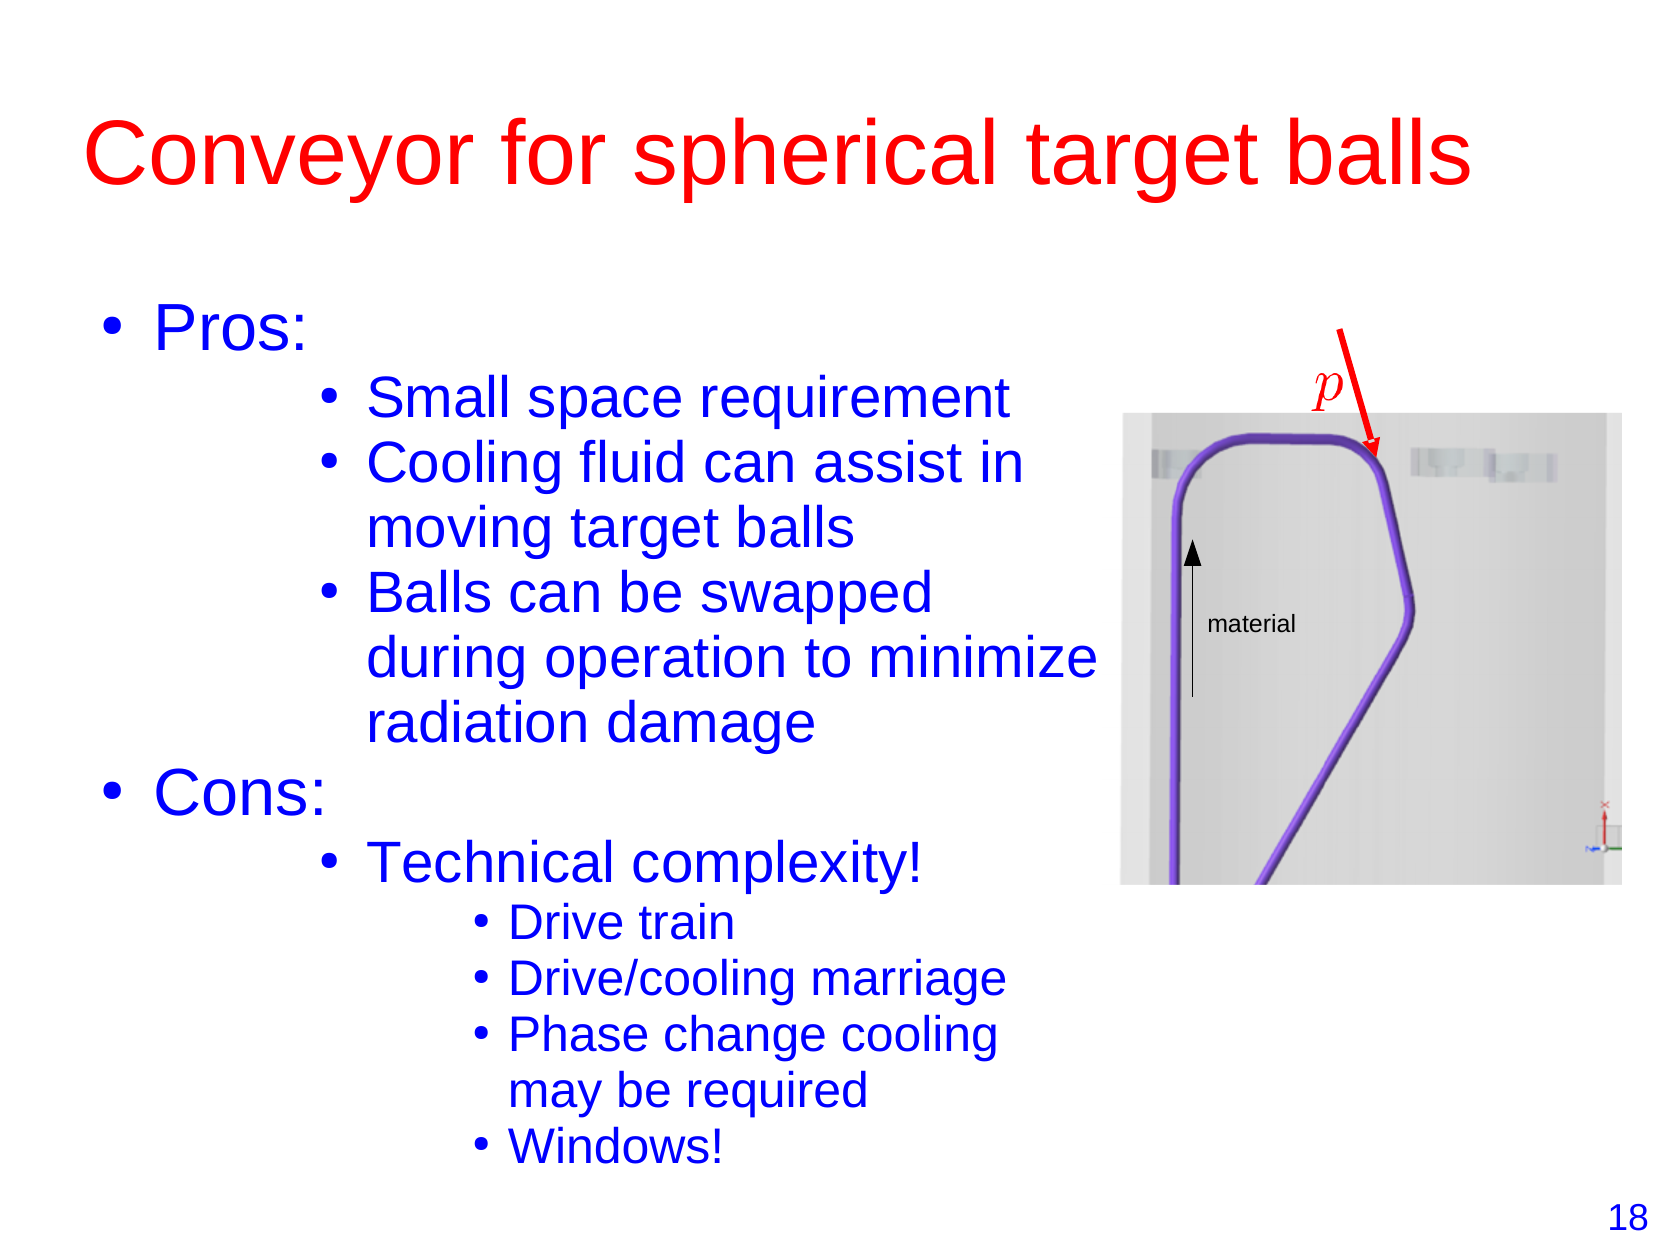

# Conveyor for spherical target balls
Pros:
Small space requirement
Cooling fluid can assist in moving target balls
Balls can be swapped during operation to minimize radiation damage
Cons:
Technical complexity!
Drive train
Drive/cooling marriage
Phase change cooling may be required
Windows!
material